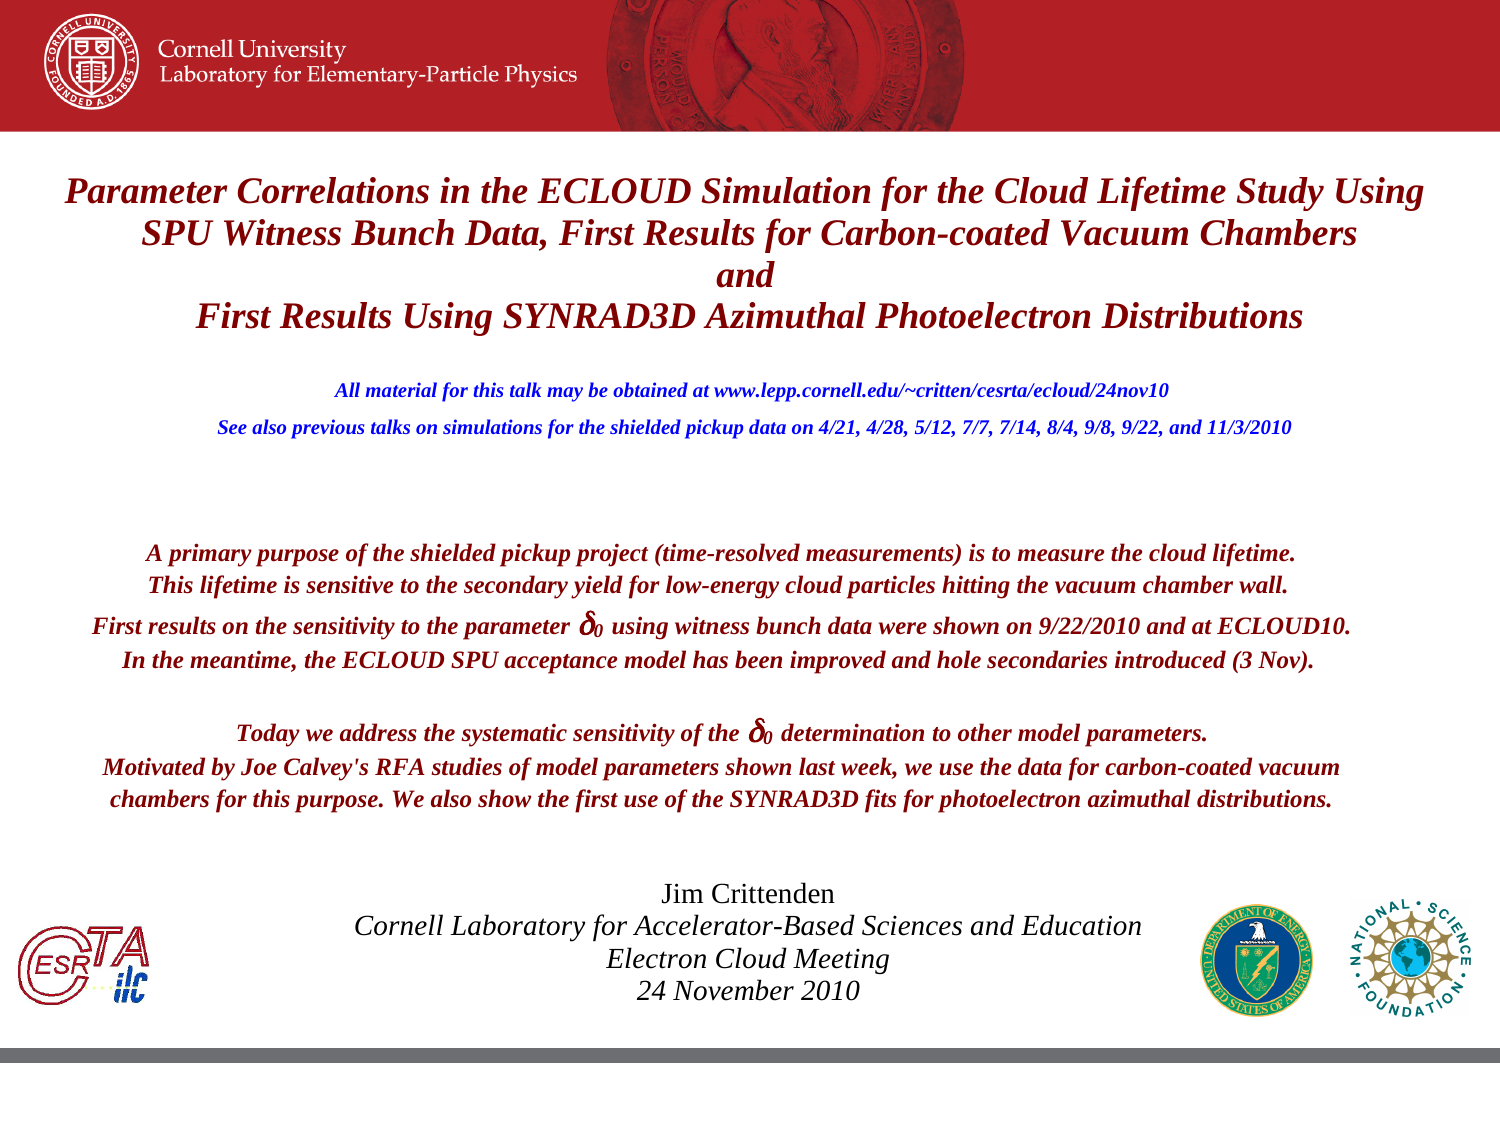

Parameter Correlations in the ECLOUD Simulation for the Cloud Lifetime Study Using SPU Witness Bunch Data, First Results for Carbon-coated Vacuum Chambers
and
First Results Using SYNRAD3D Azimuthal Photoelectron Distributions
 All material for this talk may be obtained at www.lepp.cornell.edu/~critten/cesrta/ecloud/24nov10
 See also previous talks on simulations for the shielded pickup data on 4/21, 4/28, 5/12, 7/7, 7/14, 8/4, 9/8, 9/22, and 11/3/2010
A primary purpose of the shielded pickup project (time-resolved measurements) is to measure the cloud lifetime.
This lifetime is sensitive to the secondary yield for low-energy cloud particles hitting the vacuum chamber wall.
First results on the sensitivity to the parameter d0 using witness bunch data were shown on 9/22/2010 and at ECLOUD10.
In the meantime, the ECLOUD SPU acceptance model has been improved and hole secondaries introduced (3 Nov).
Today we address the systematic sensitivity of the d0 determination to other model parameters.
Motivated by Joe Calvey's RFA studies of model parameters shown last week, we use the data for carbon-coated vacuum chambers for this purpose. We also show the first use of the SYNRAD3D fits for photoelectron azimuthal distributions.
# Jim Crittenden
Cornell Laboratory for Accelerator-Based Sciences and Education
Electron Cloud Meeting
24 November 2010